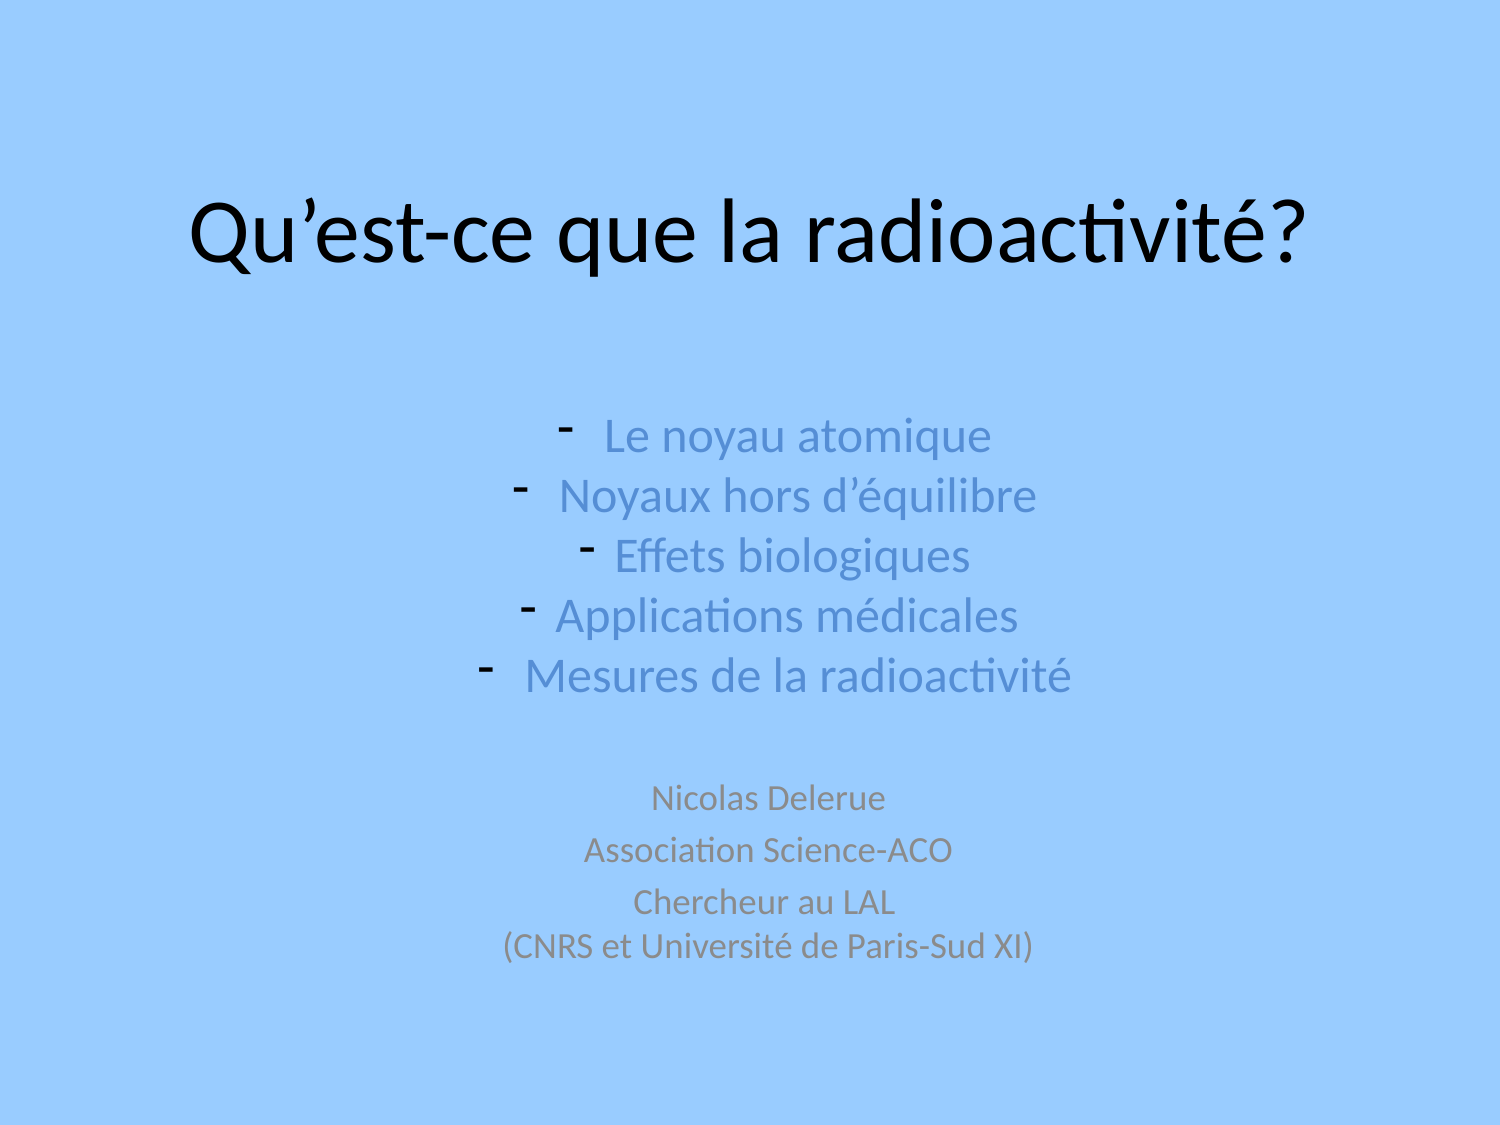

# Qu’est-ce que la radioactivité?
 Le noyau atomique
 Noyaux hors d’équilibre
Effets biologiques
Applications médicales
 Mesures de la radioactivité
Nicolas Delerue
Association Science-ACO
Chercheur au LAL
(CNRS et Université de Paris-Sud XI)